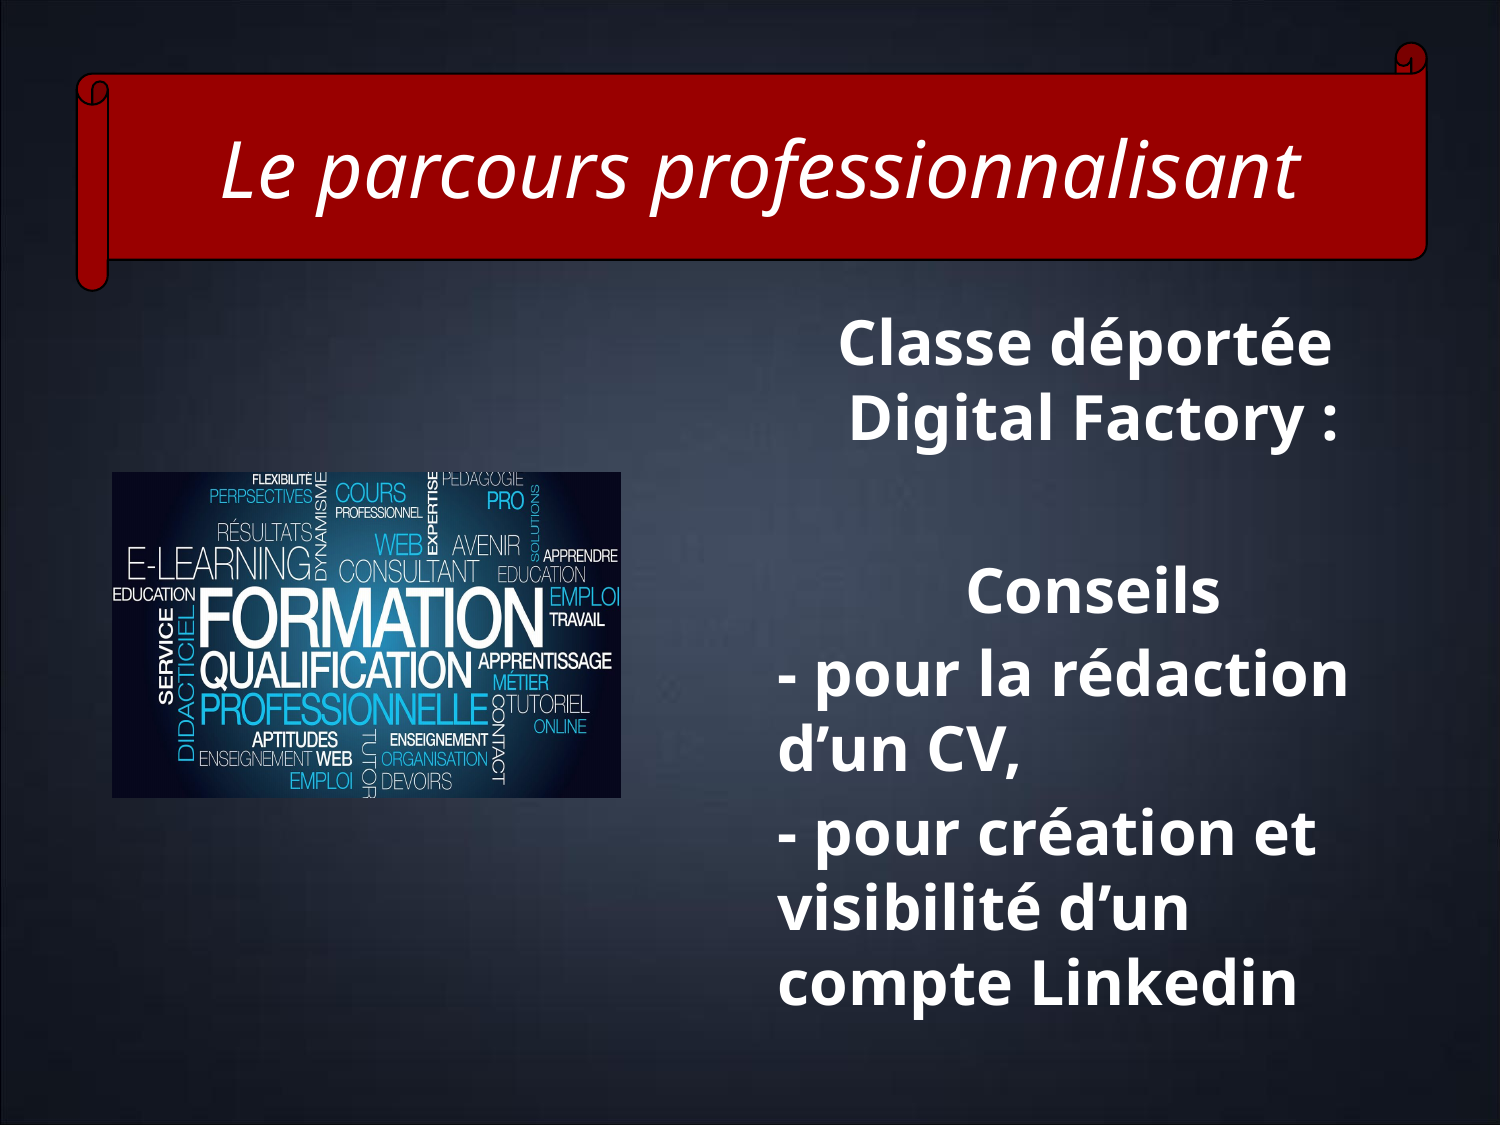

Le parcours professionnalisant
Classe déportée
Digital Factory :
Conseils
- pour la rédaction d’un CV,
- pour création et visibilité d’un compte Linkedin
#